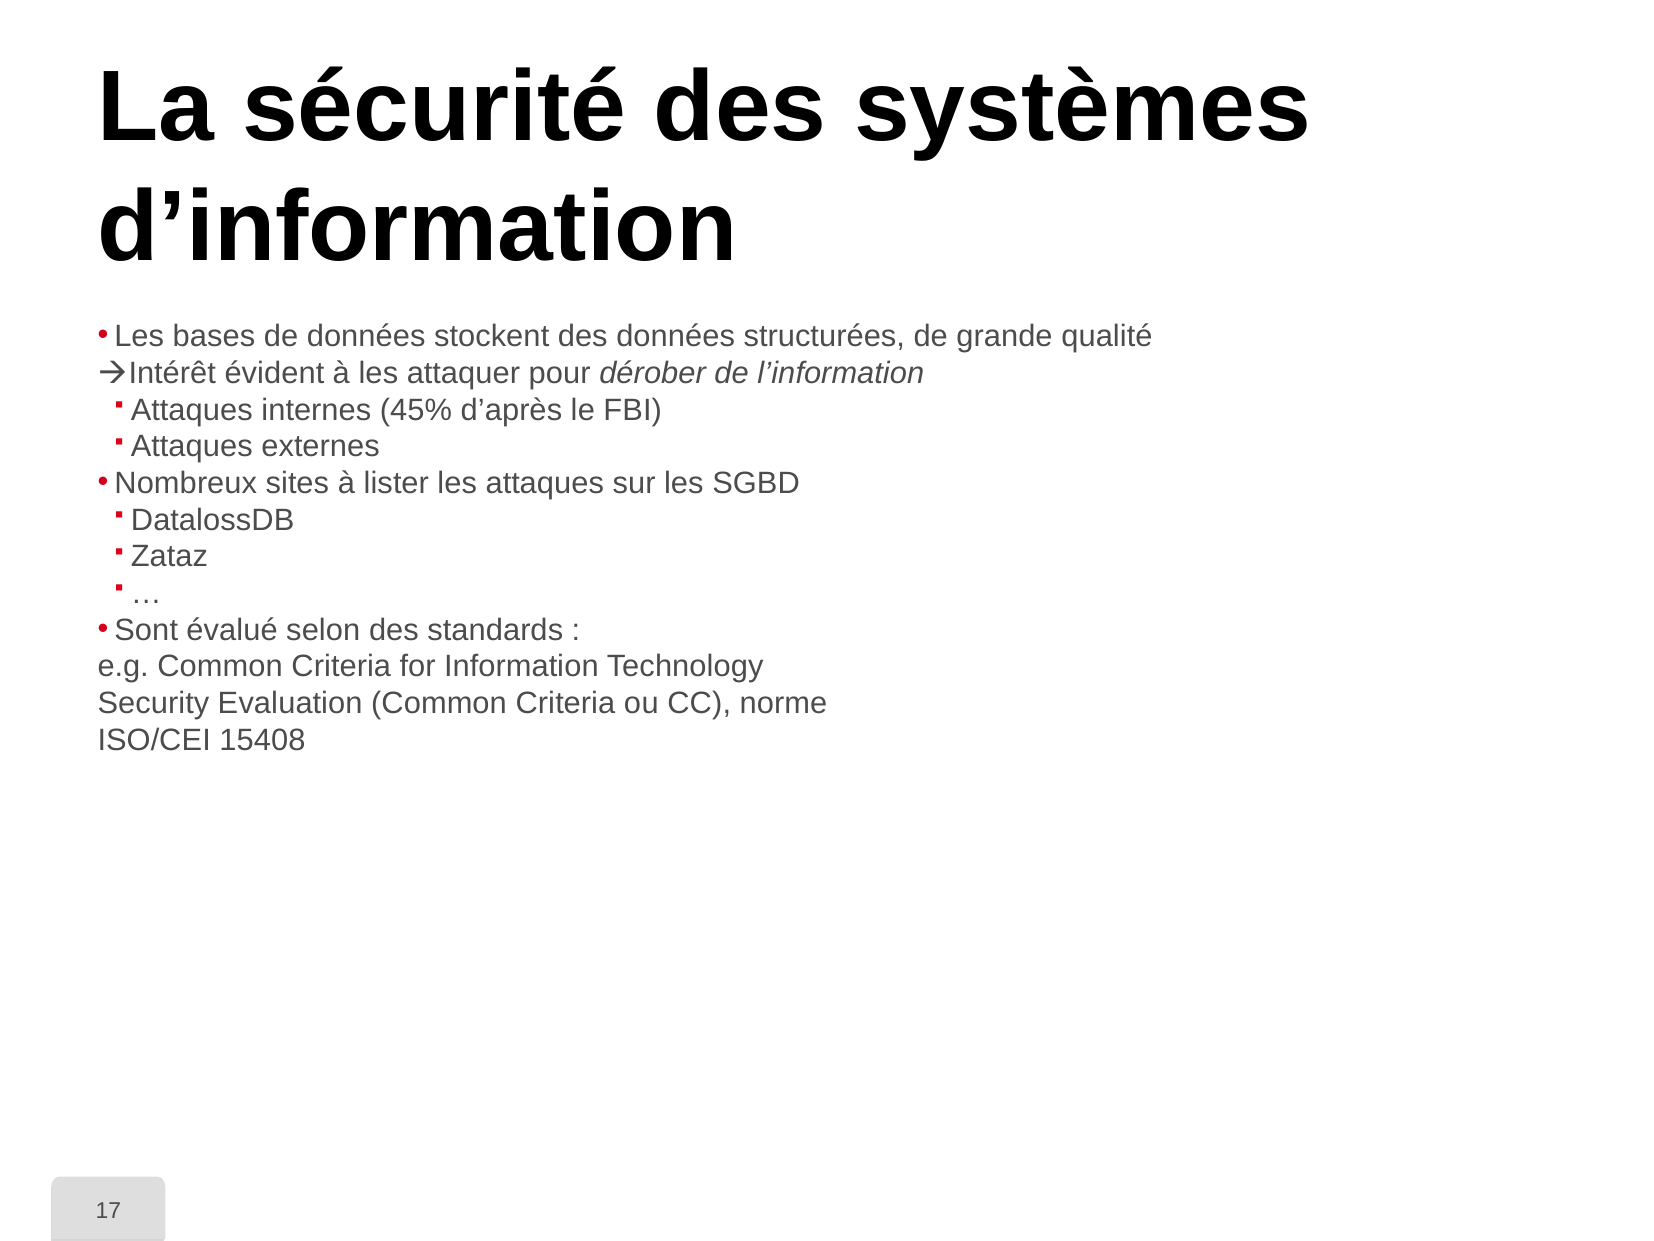

# La sécurité des systèmes d’information
Les bases de données stockent des données structurées, de grande qualité
Intérêt évident à les attaquer pour dérober de l’information
Attaques internes (45% d’après le FBI)
Attaques externes
Nombreux sites à lister les attaques sur les SGBD
DatalossDB
Zataz
…
Sont évalué selon des standards :
e.g. Common Criteria for Information Technology
Security Evaluation (Common Criteria ou CC), norme
ISO/CEI 15408